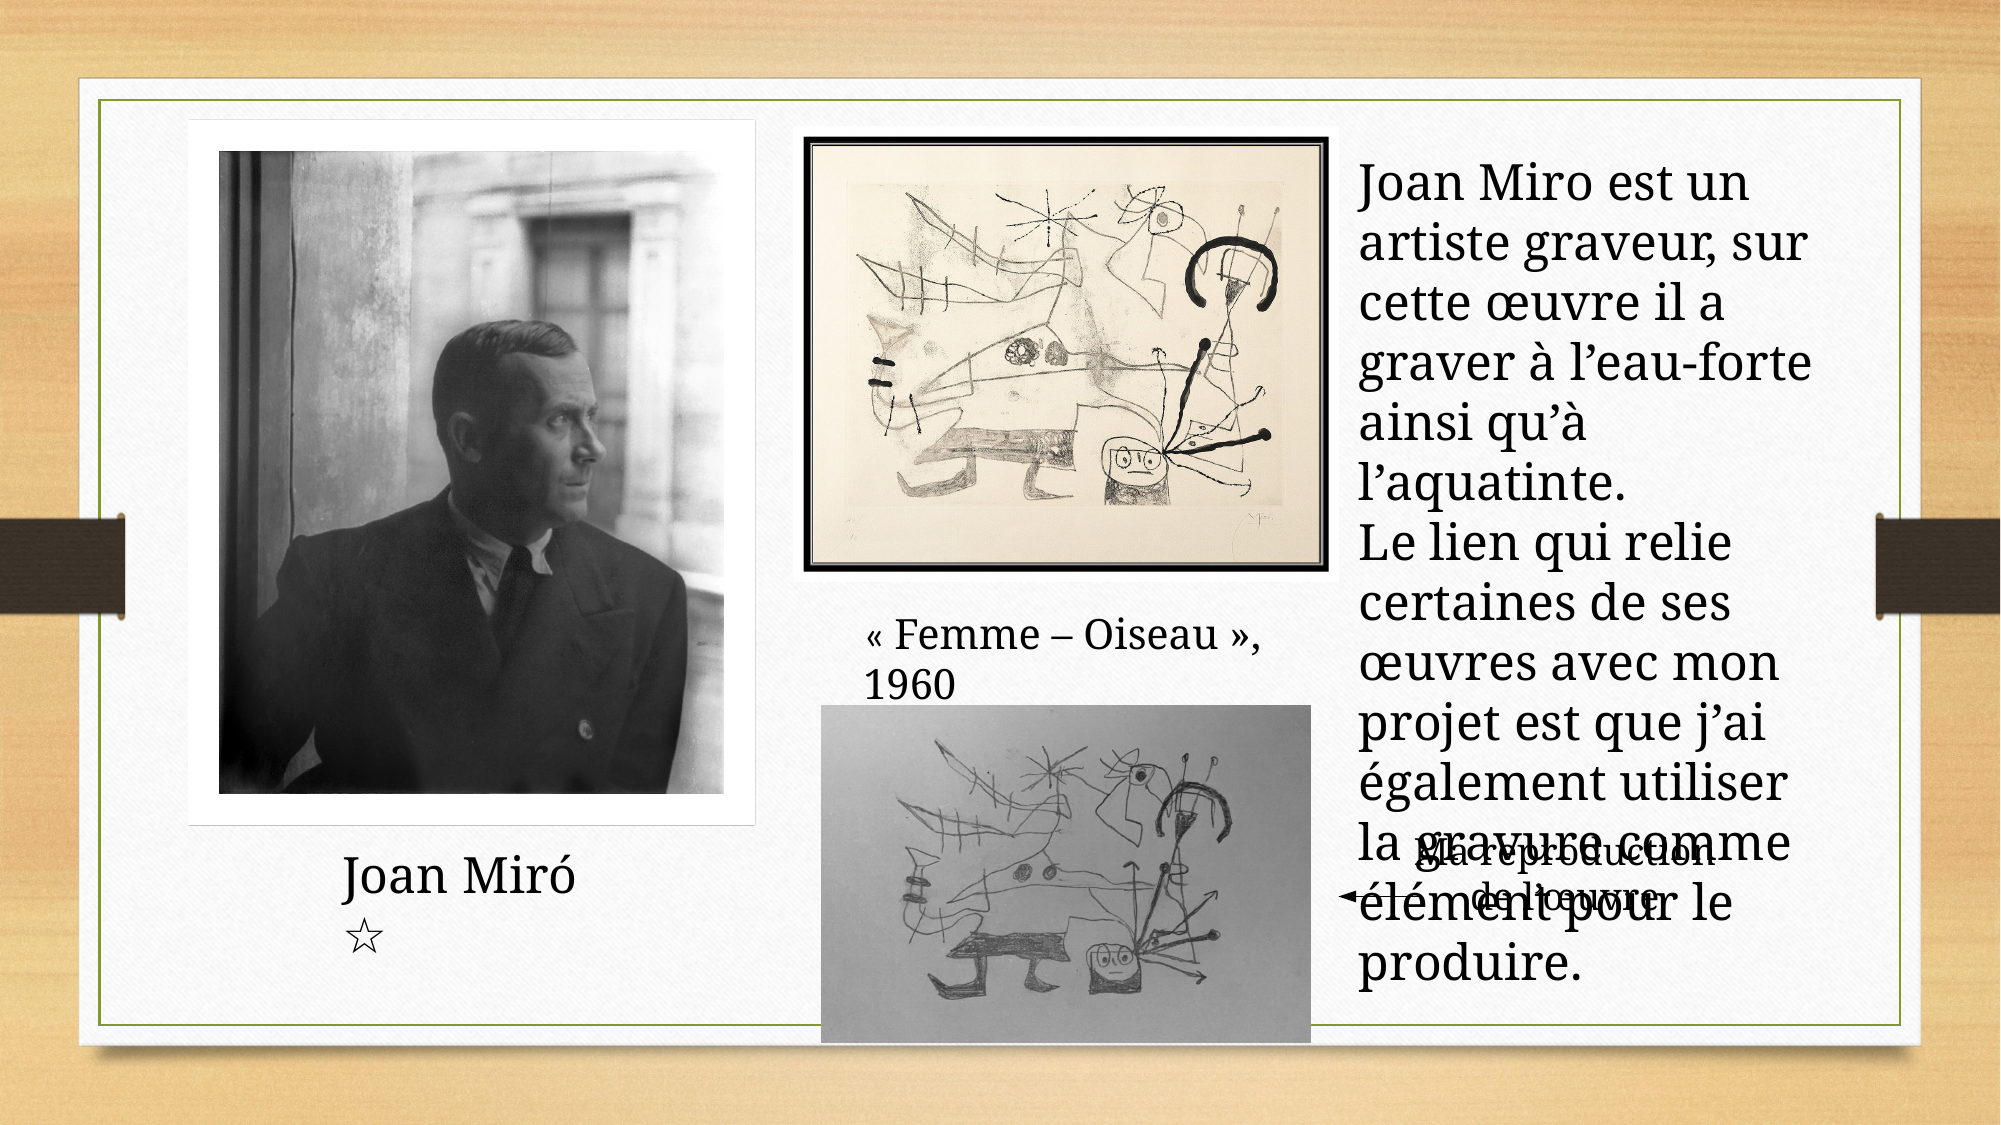

Joan Miro est un artiste graveur, sur cette œuvre il a graver à l’eau-forte ainsi qu’à l’aquatinte.
Le lien qui relie certaines de ses œuvres avec mon projet est que j’ai également utiliser la gravure comme élément pour le produire.
« Femme – Oiseau », 1960
Ma reproduction de l’œuvre
Joan Miró ☆